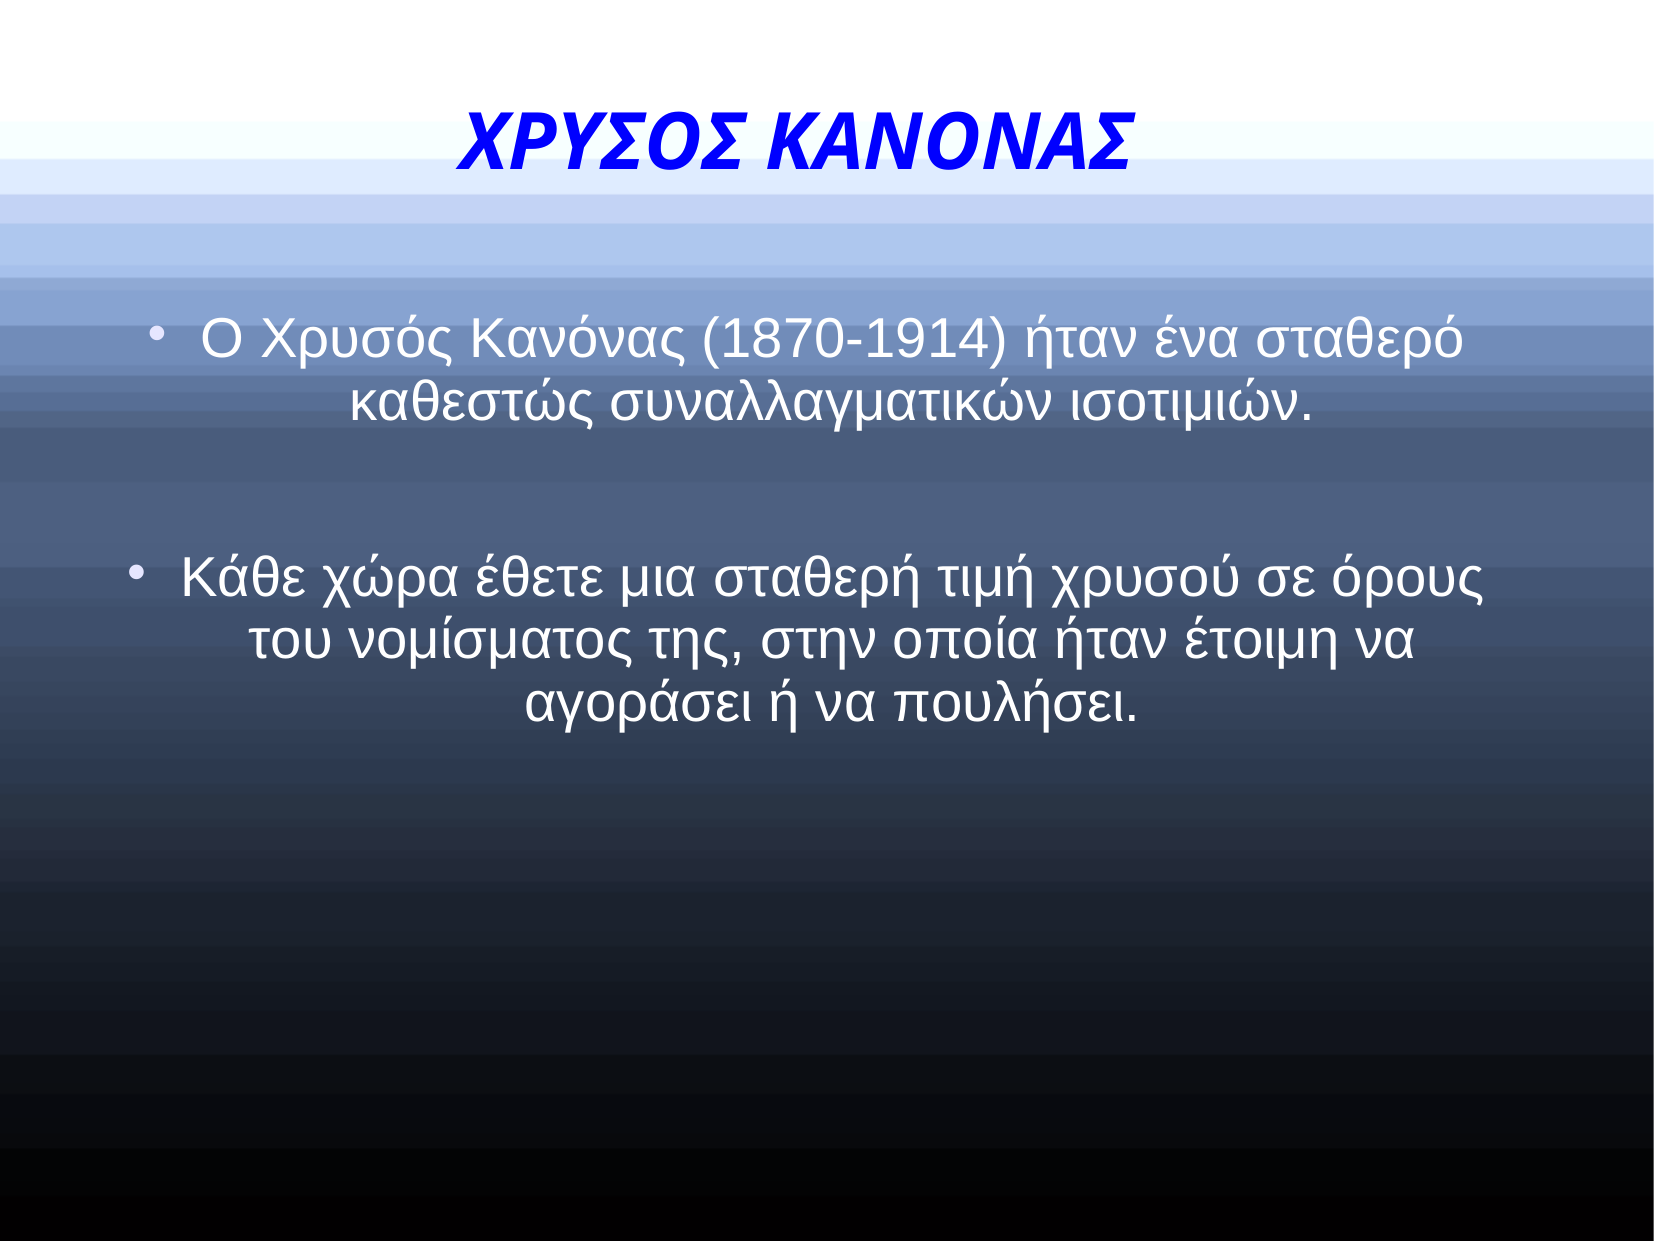

# ΧΡΥΣΟΣ ΚΑΝΟΝΑΣ
Ο Χρυσός Κανόνας (1870-1914) ήταν ένα σταθερό καθεστώς συναλλαγματικών ισοτιμιών.
Κάθε χώρα έθετε μια σταθερή τιμή χρυσού σε όρους του νομίσματος της, στην οποία ήταν έτοιμη να αγοράσει ή να πουλήσει.